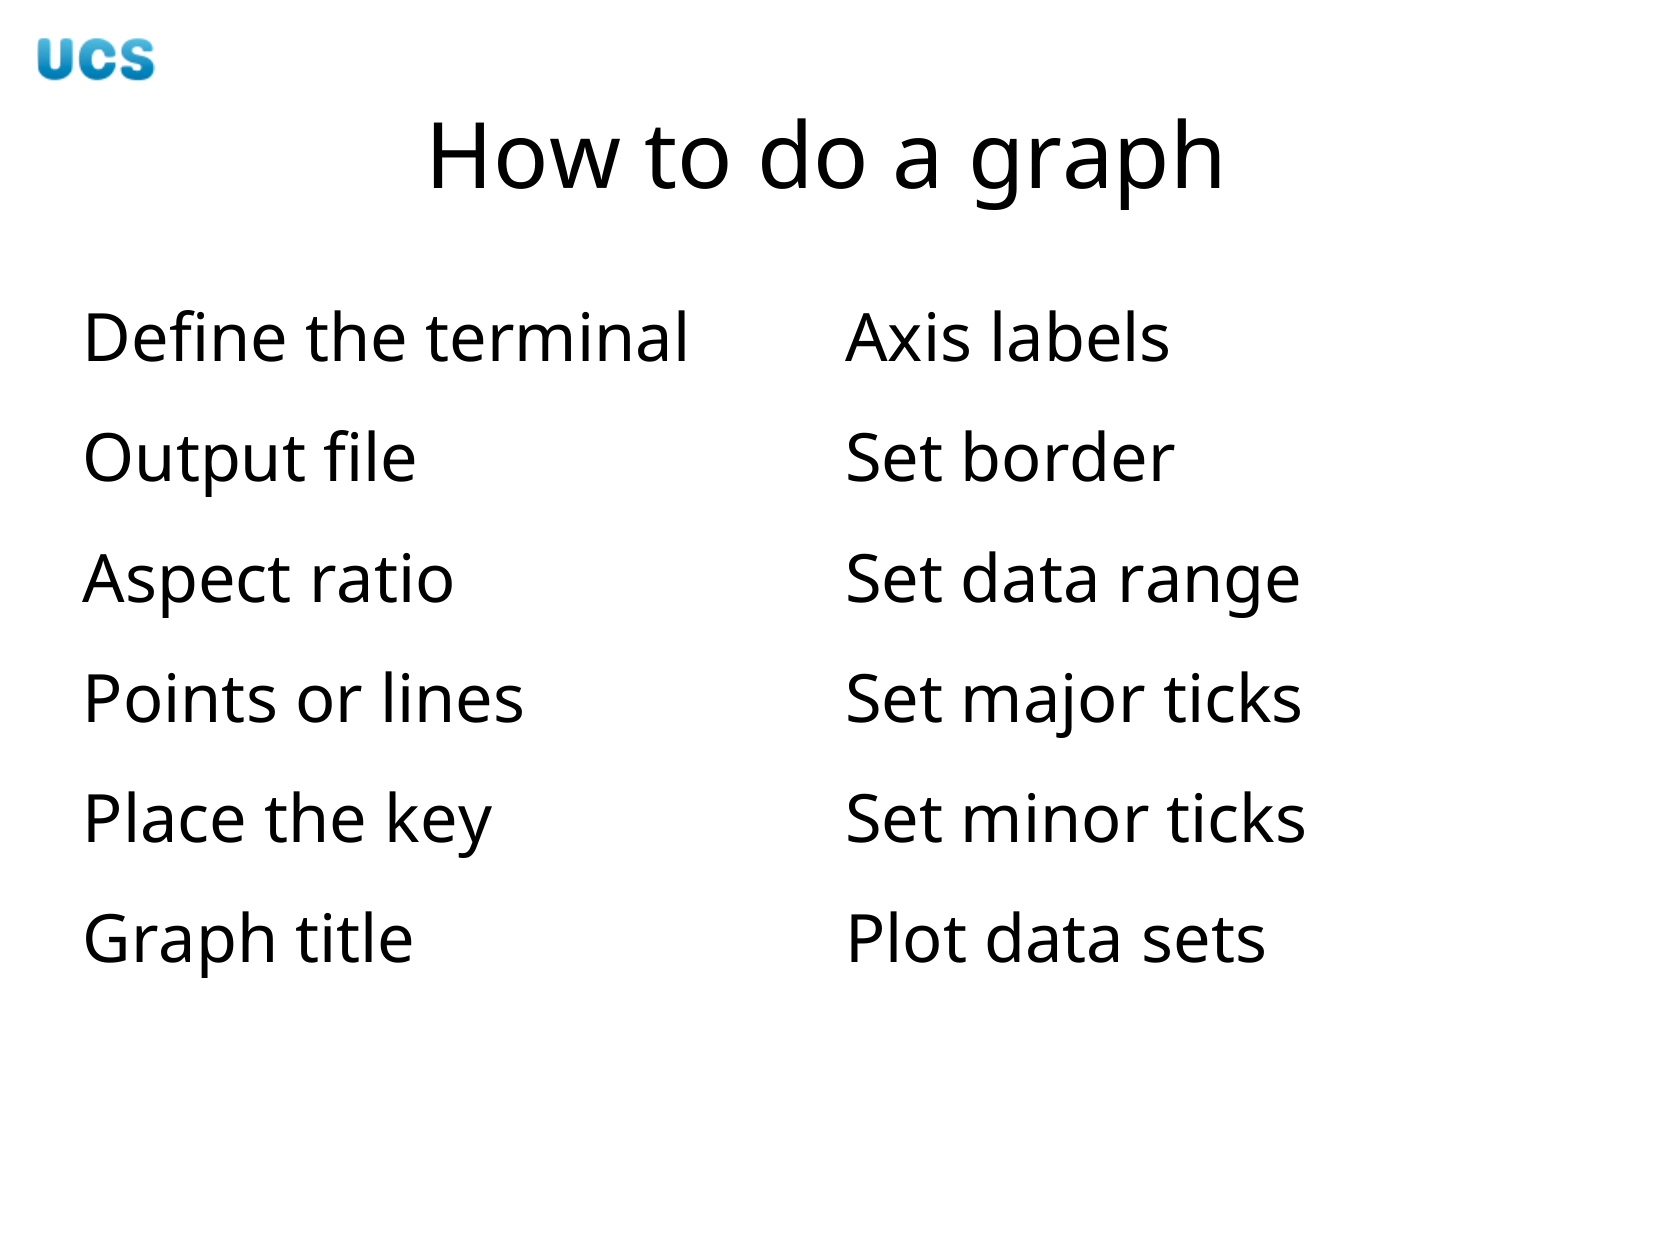

# How to do a graph
Define the terminal
Output file
Aspect ratio
Points or lines
Place the key
Graph title
Axis labels
Set border
Set data range
Set major ticks
Set minor ticks
Plot data sets